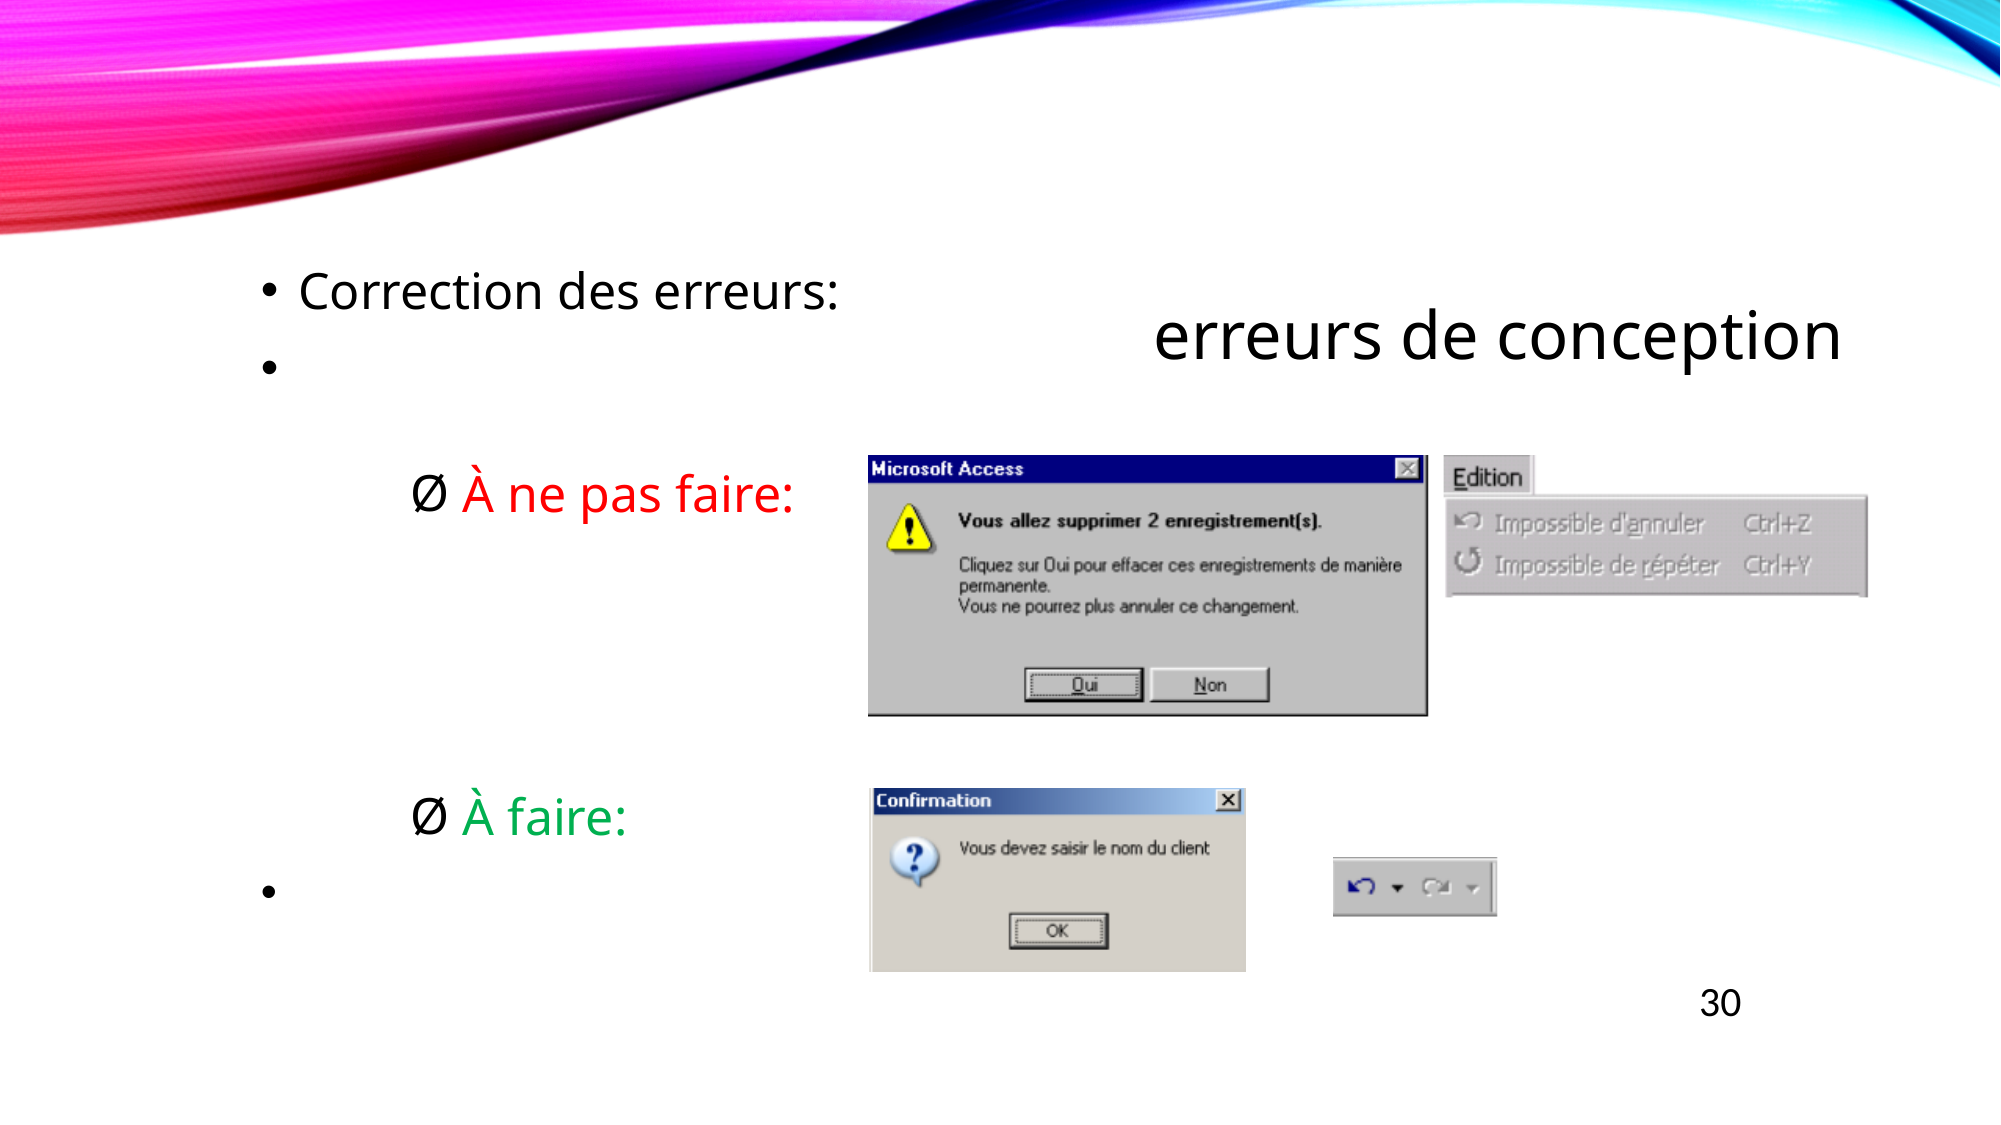

# erreurs de conception
Correction des erreurs:
 À ne pas faire:
 À faire: